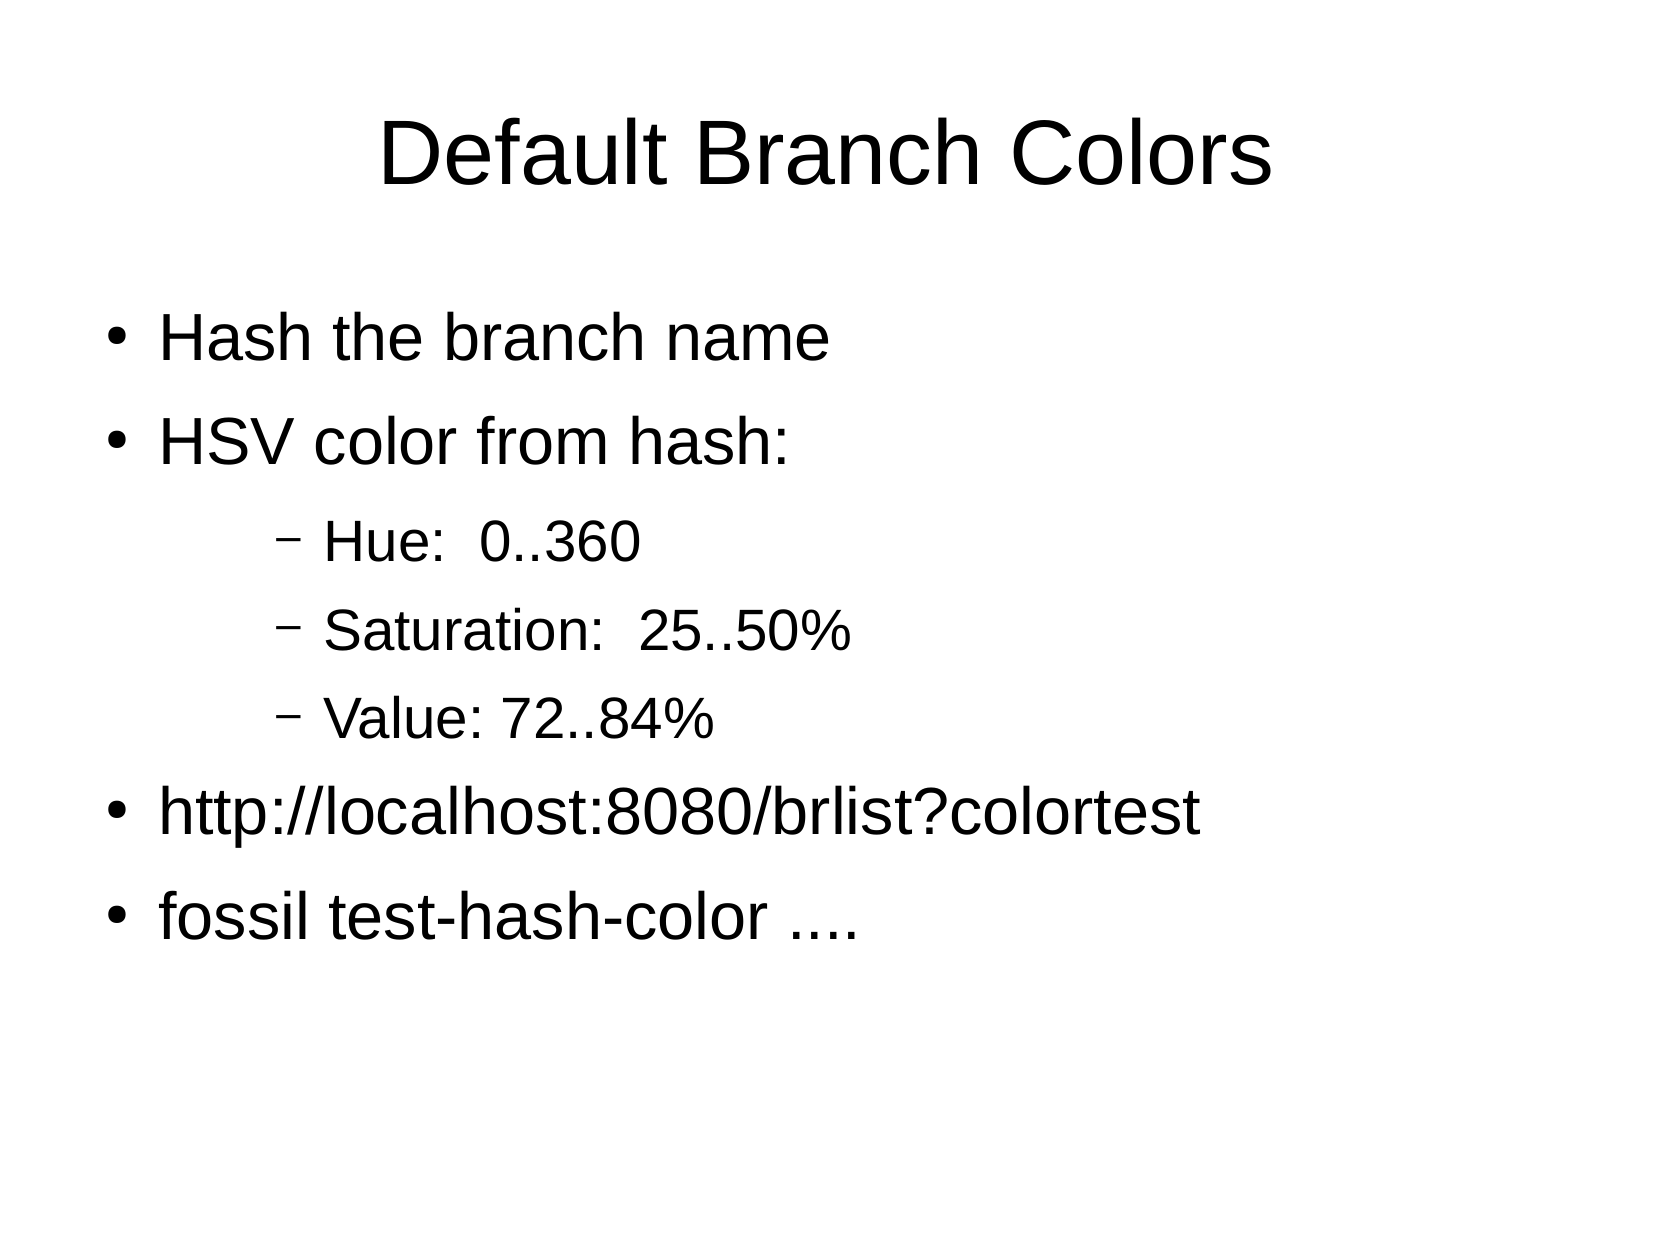

# Default Branch Colors
Hash the branch name
HSV color from hash:
Hue: 0..360
Saturation: 25..50%
Value: 72..84%
http://localhost:8080/brlist?colortest
fossil test-hash-color ....